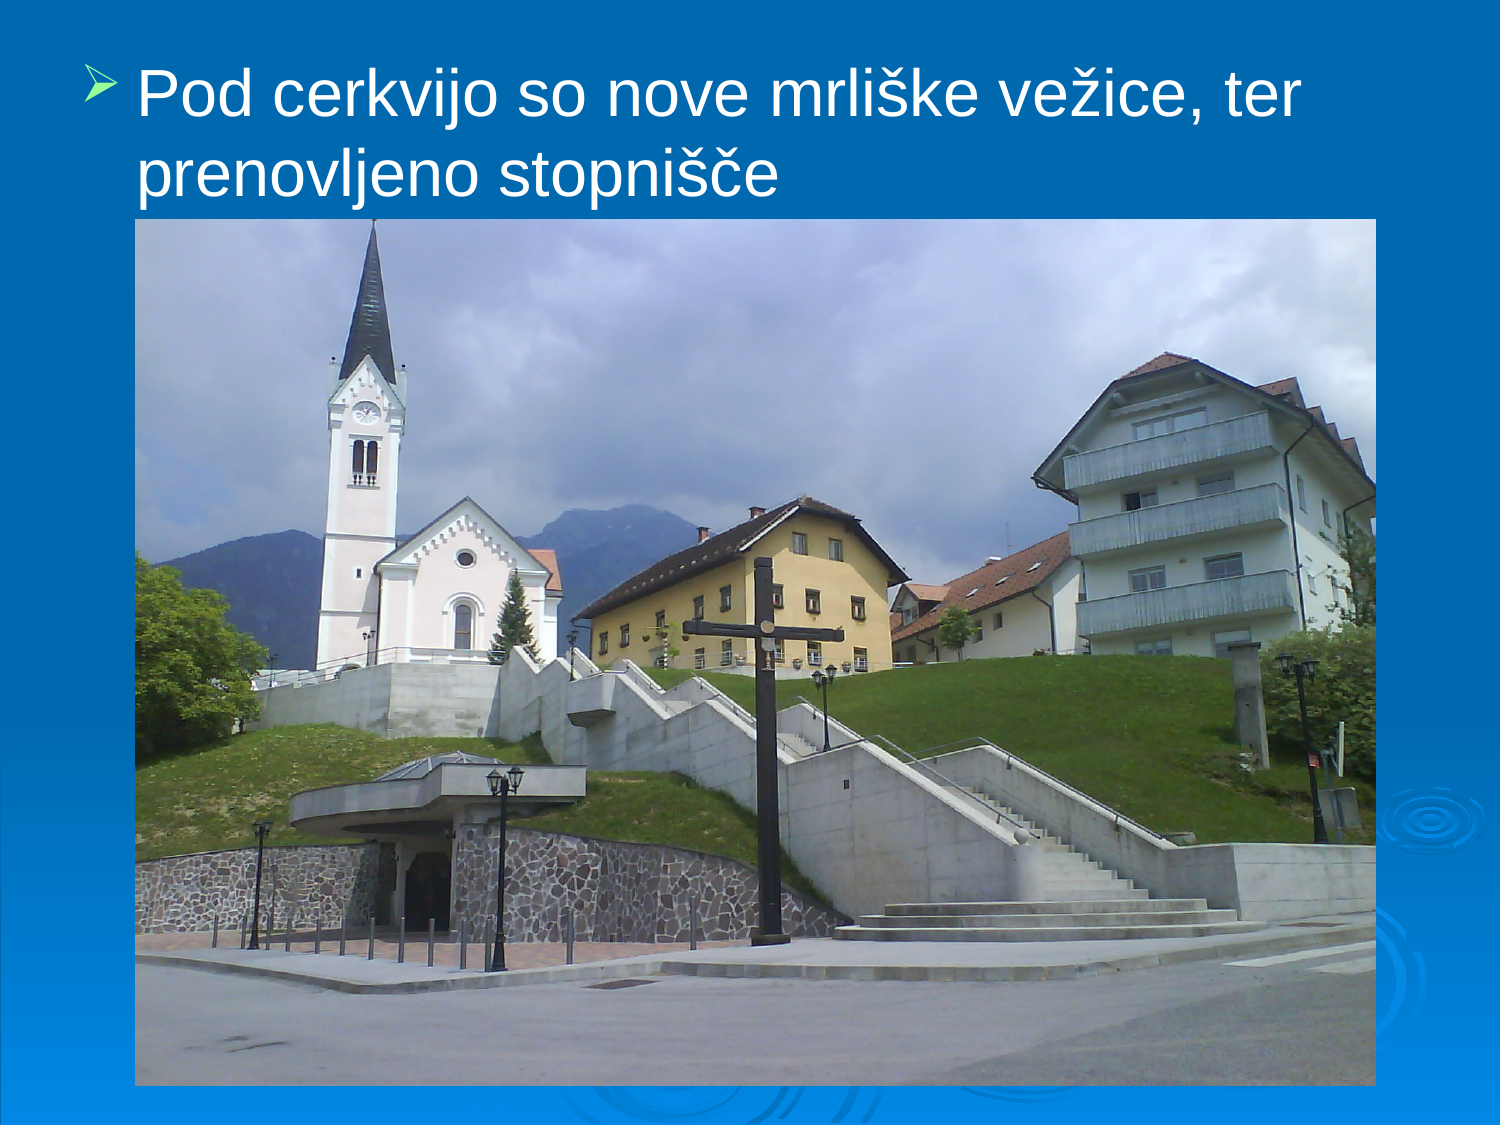

# Pod cerkvijo so nove mrliške vežice, ter prenovljeno stopnišče